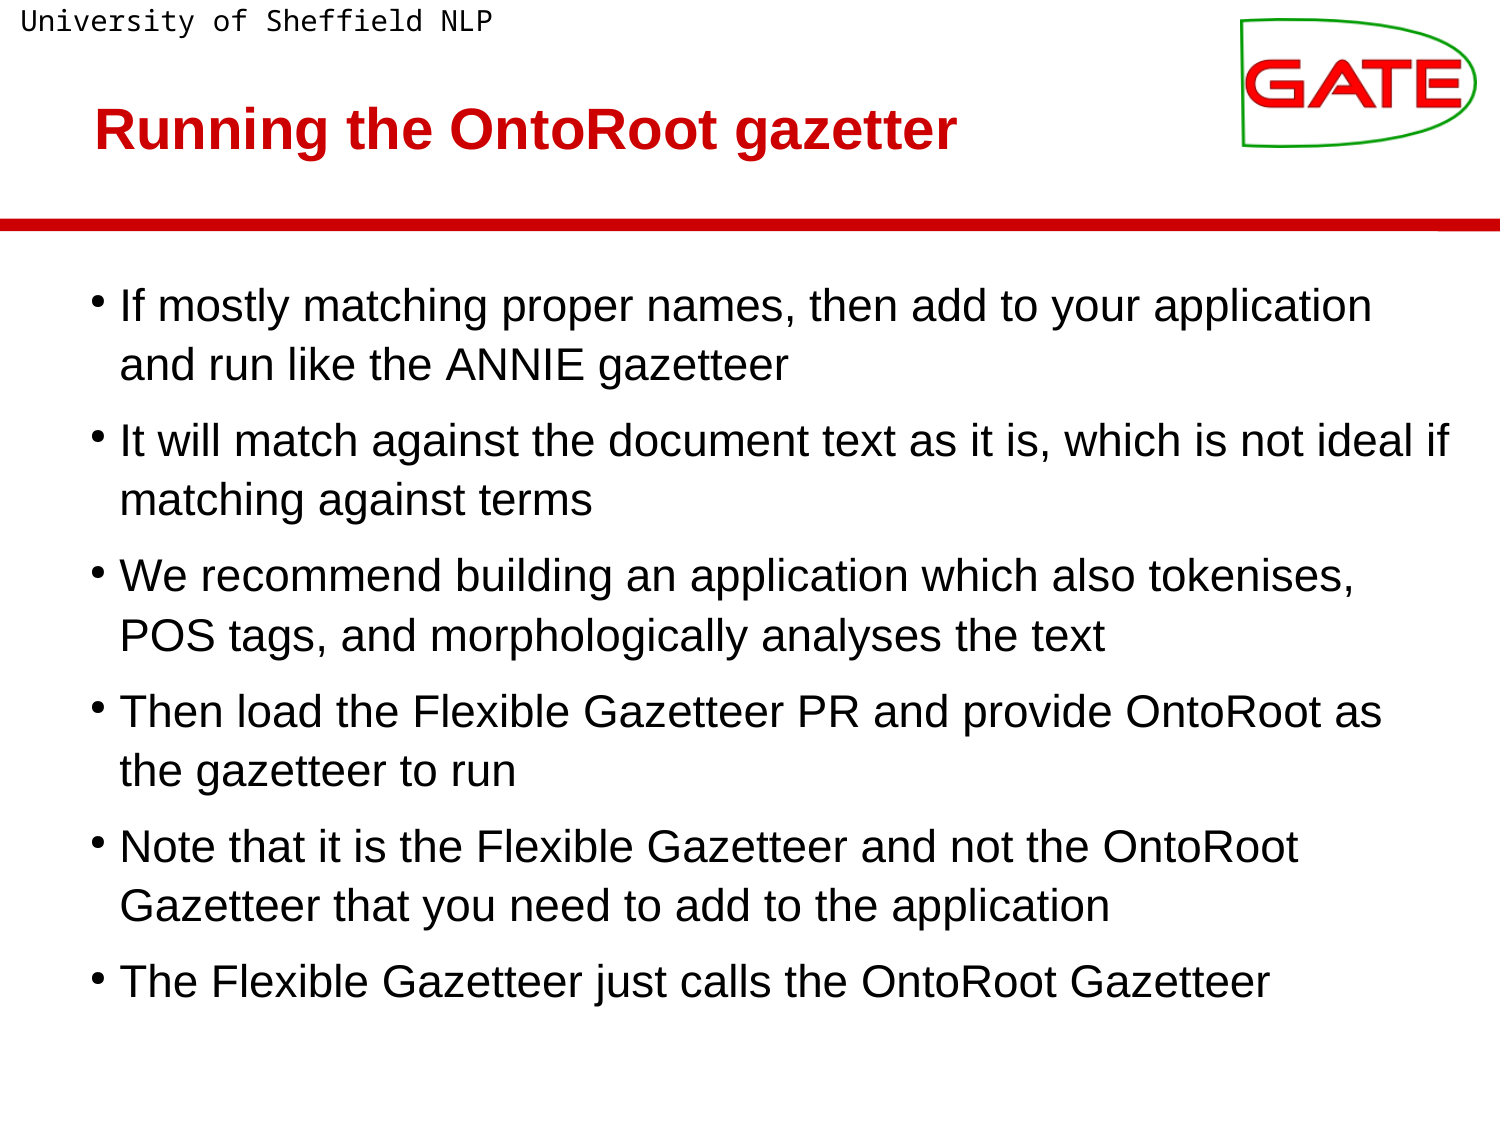

# Running the OntoRoot gazetter
If mostly matching proper names, then add to your application and run like the ANNIE gazetteer
It will match against the document text as it is, which is not ideal if matching against terms
We recommend building an application which also tokenises, POS tags, and morphologically analyses the text
Then load the Flexible Gazetteer PR and provide OntoRoot as the gazetteer to run
Note that it is the Flexible Gazetteer and not the OntoRoot Gazetteer that you need to add to the application
The Flexible Gazetteer just calls the OntoRoot Gazetteer